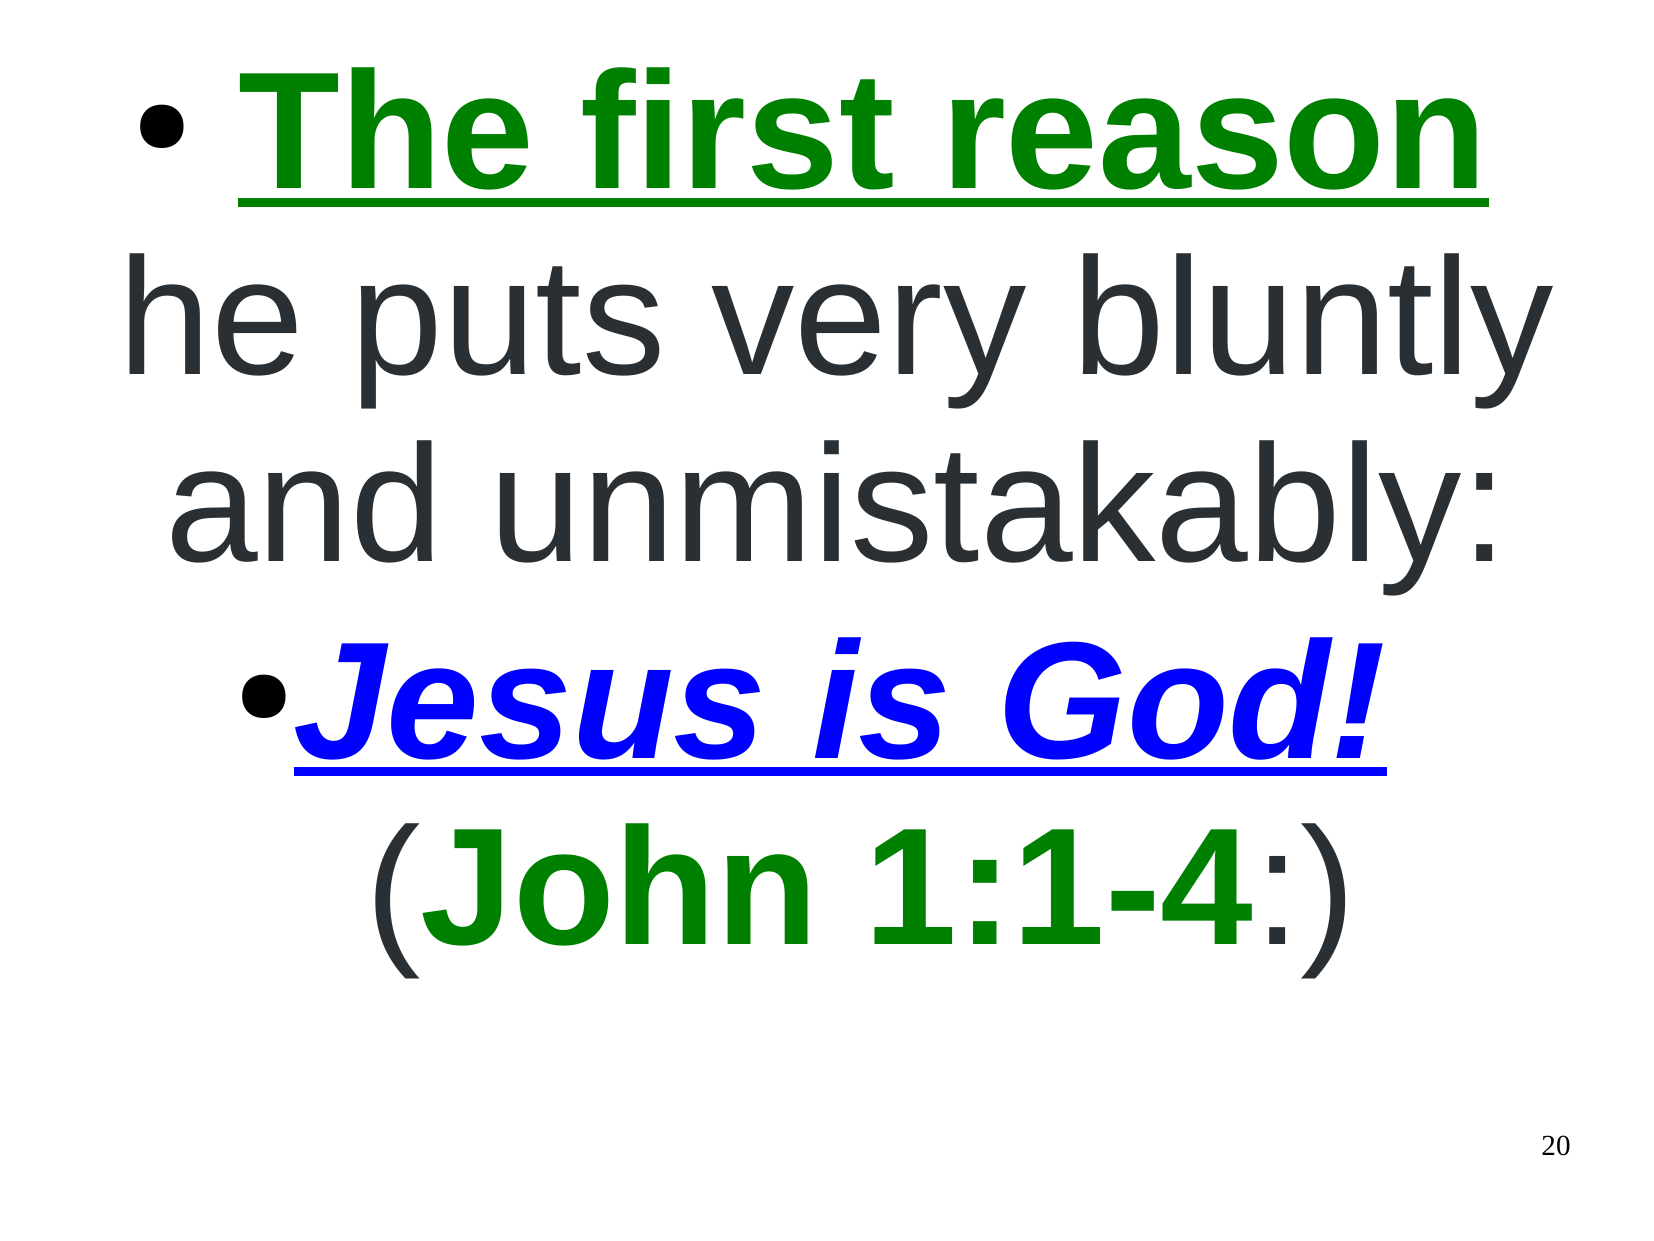

# The first reason he puts very bluntly and unmistakably:
Jesus is God!
(John 1:1-4:)
20